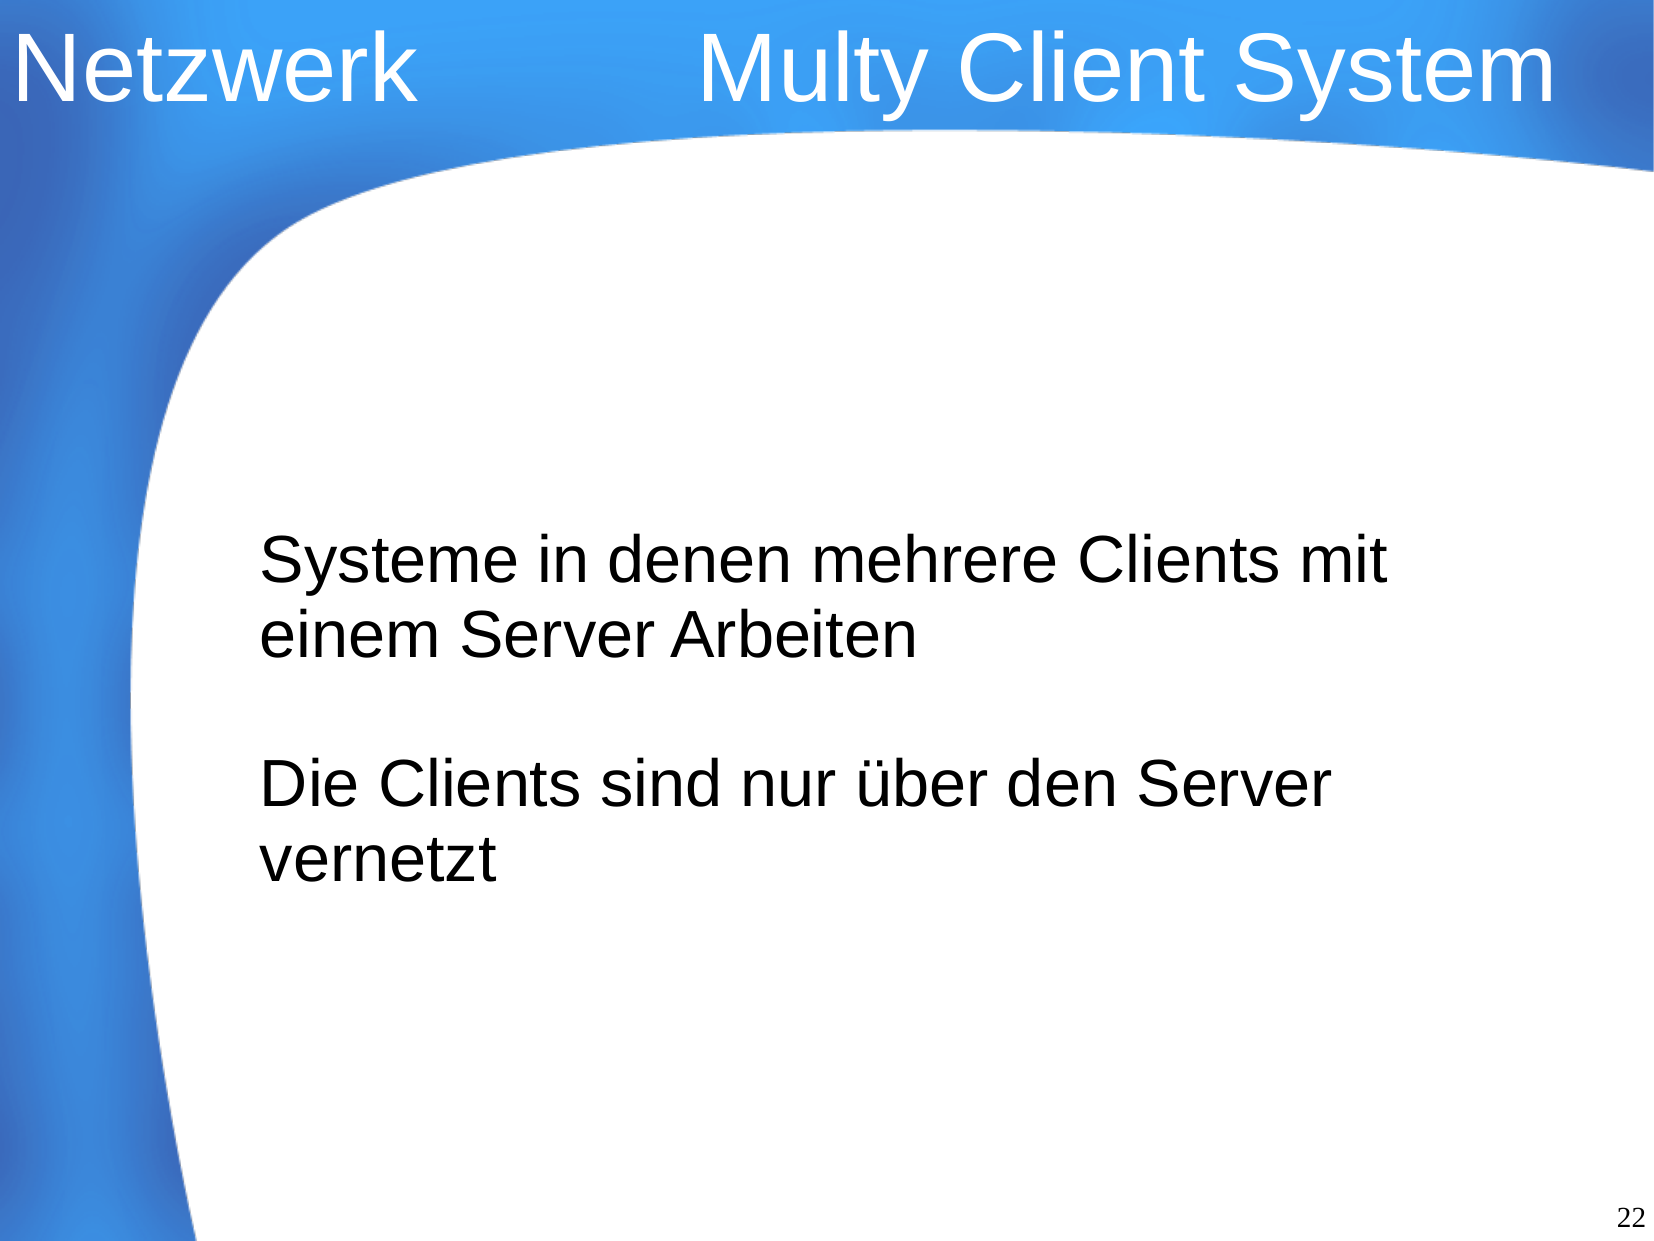

Netzwerk
# Multy Client System
Systeme in denen mehrere Clients mit einem Server Arbeiten
Die Clients sind nur über den Server vernetzt
22